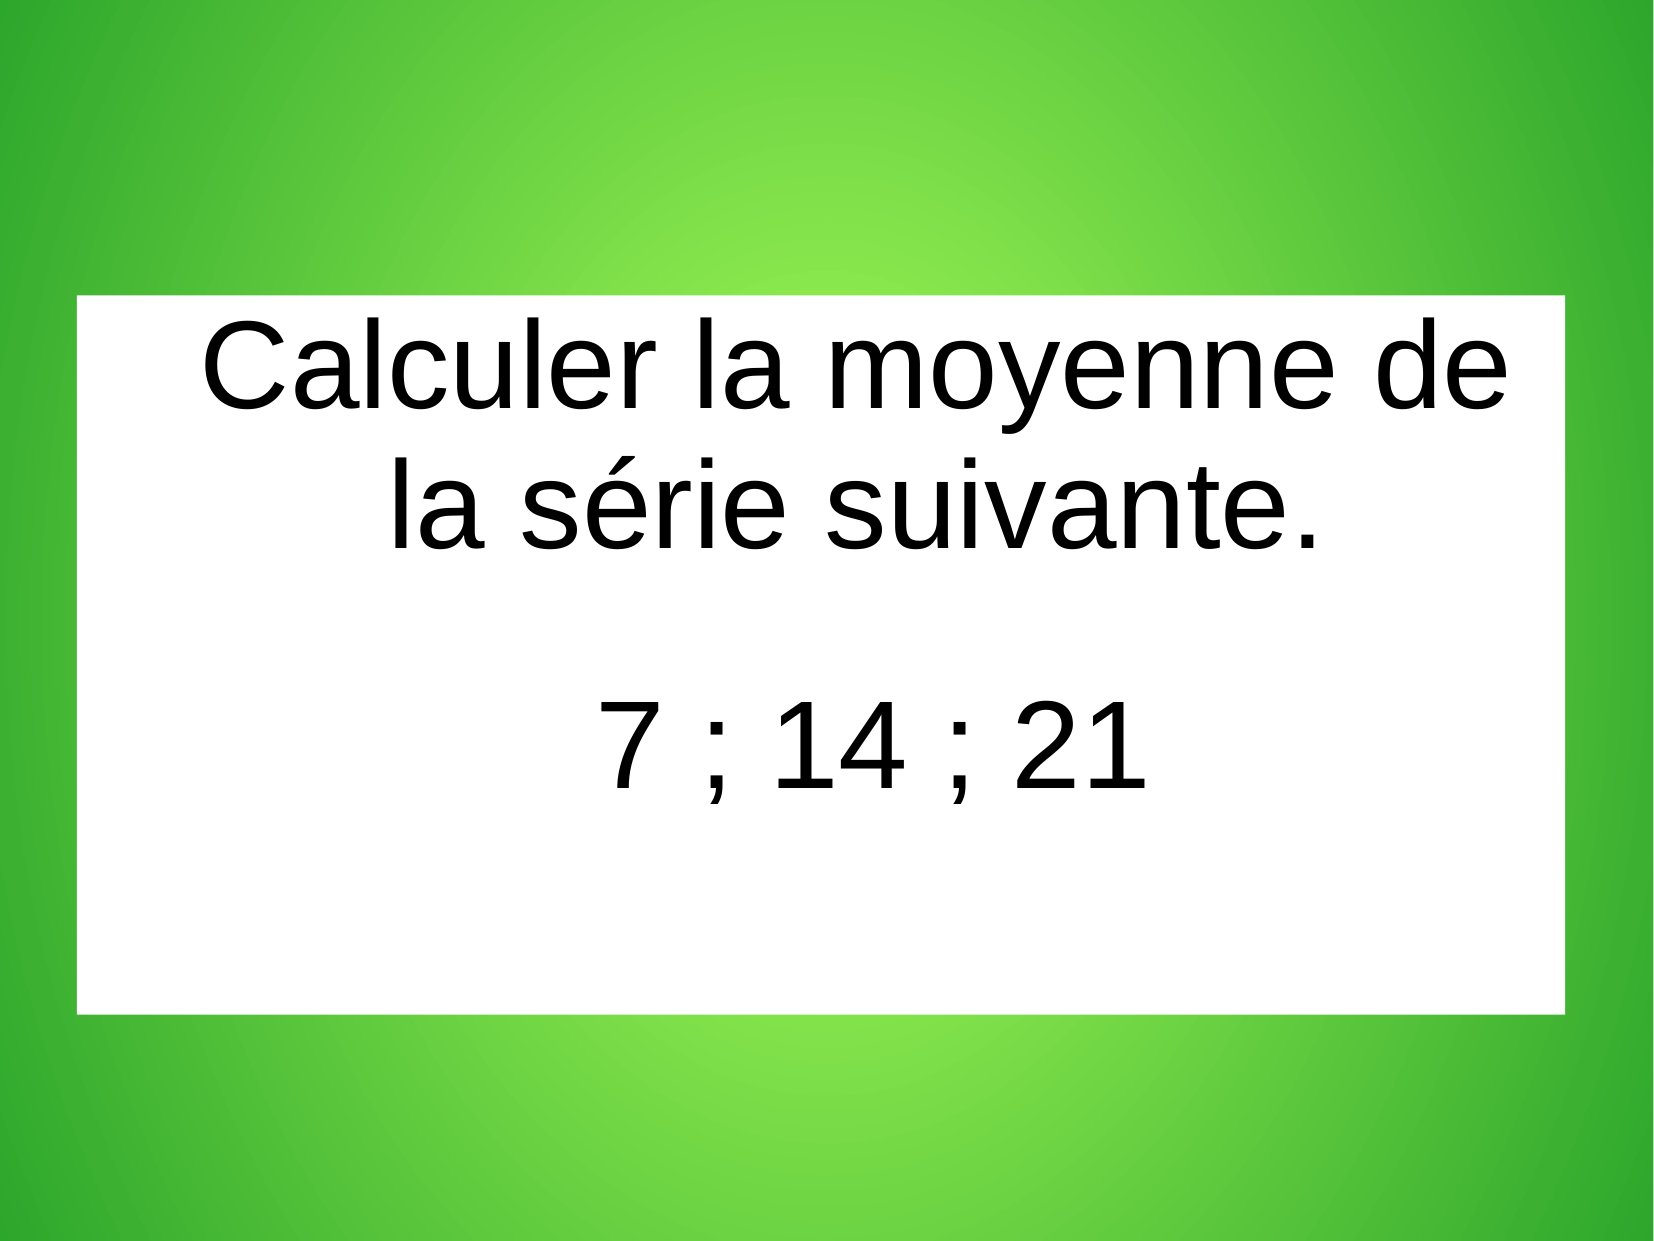

# Calculer la moyenne de la série suivante.
 7 ; 14 ; 21